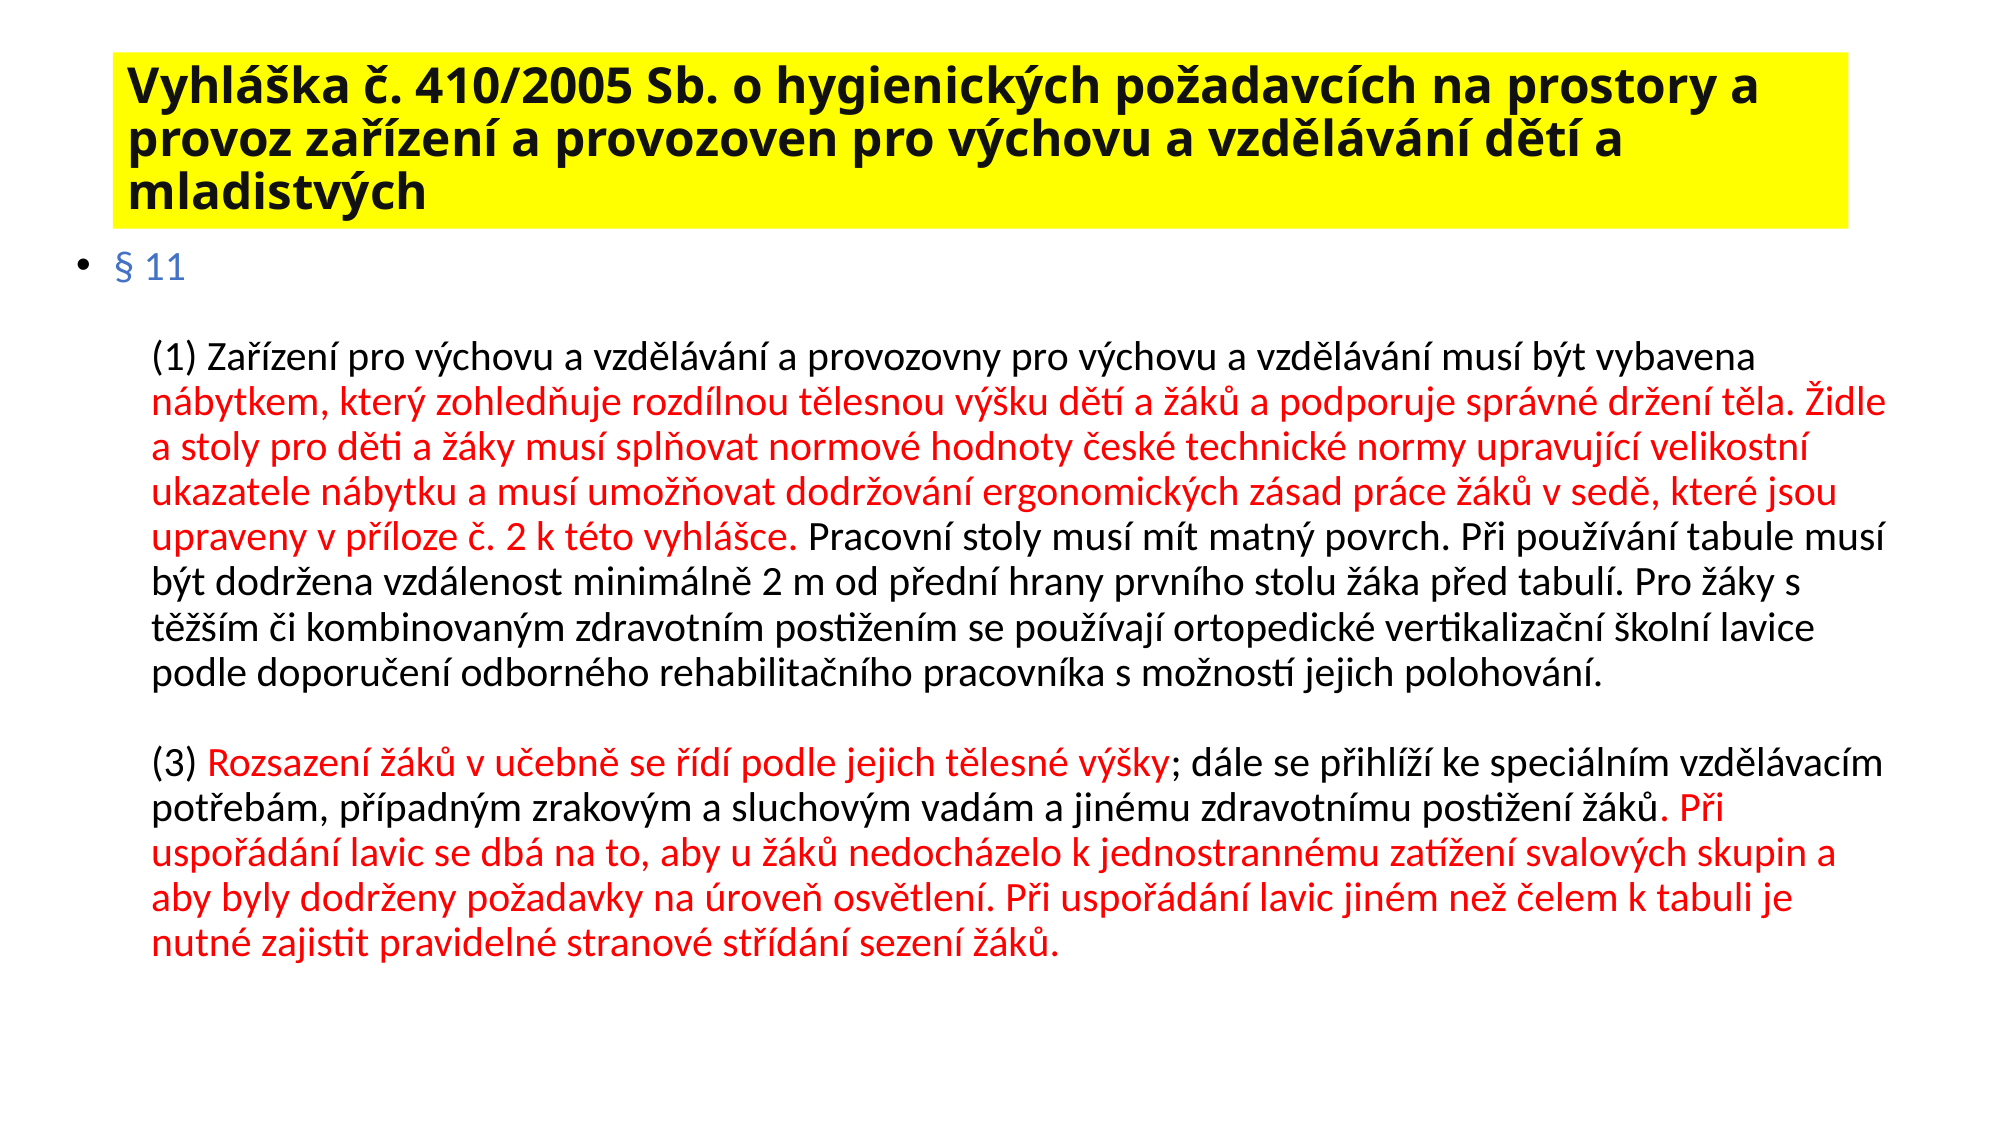

# Vyhláška č. 410/2005 Sb. o hygienických požadavcích na prostory a provoz zařízení a provozoven pro výchovu a vzdělávání dětí a mladistvých
§ 11
(1) Zařízení pro výchovu a vzdělávání a provozovny pro výchovu a vzdělávání musí být vybavena nábytkem, který zohledňuje rozdílnou tělesnou výšku dětí a žáků a podporuje správné držení těla. Židle a stoly pro děti a žáky musí splňovat normové hodnoty české technické normy upravující velikostní ukazatele nábytku a musí umožňovat dodržování ergonomických zásad práce žáků v sedě, které jsou upraveny v příloze č. 2 k této vyhlášce. Pracovní stoly musí mít matný povrch. Při používání tabule musí být dodržena vzdálenost minimálně 2 m od přední hrany prvního stolu žáka před tabulí. Pro žáky s těžším či kombinovaným zdravotním postižením se používají ortopedické vertikalizační školní lavice podle doporučení odborného rehabilitačního pracovníka s možností jejich polohování.
(3) Rozsazení žáků v učebně se řídí podle jejich tělesné výšky; dále se přihlíží ke speciálním vzdělávacím potřebám, případným zrakovým a sluchovým vadám a jinému zdravotnímu postižení žáků. Při uspořádání lavic se dbá na to, aby u žáků nedocházelo k jednostrannému zatížení svalových skupin a aby byly dodrženy požadavky na úroveň osvětlení. Při uspořádání lavic jiném než čelem k tabuli je nutné zajistit pravidelné stranové střídání sezení žáků.